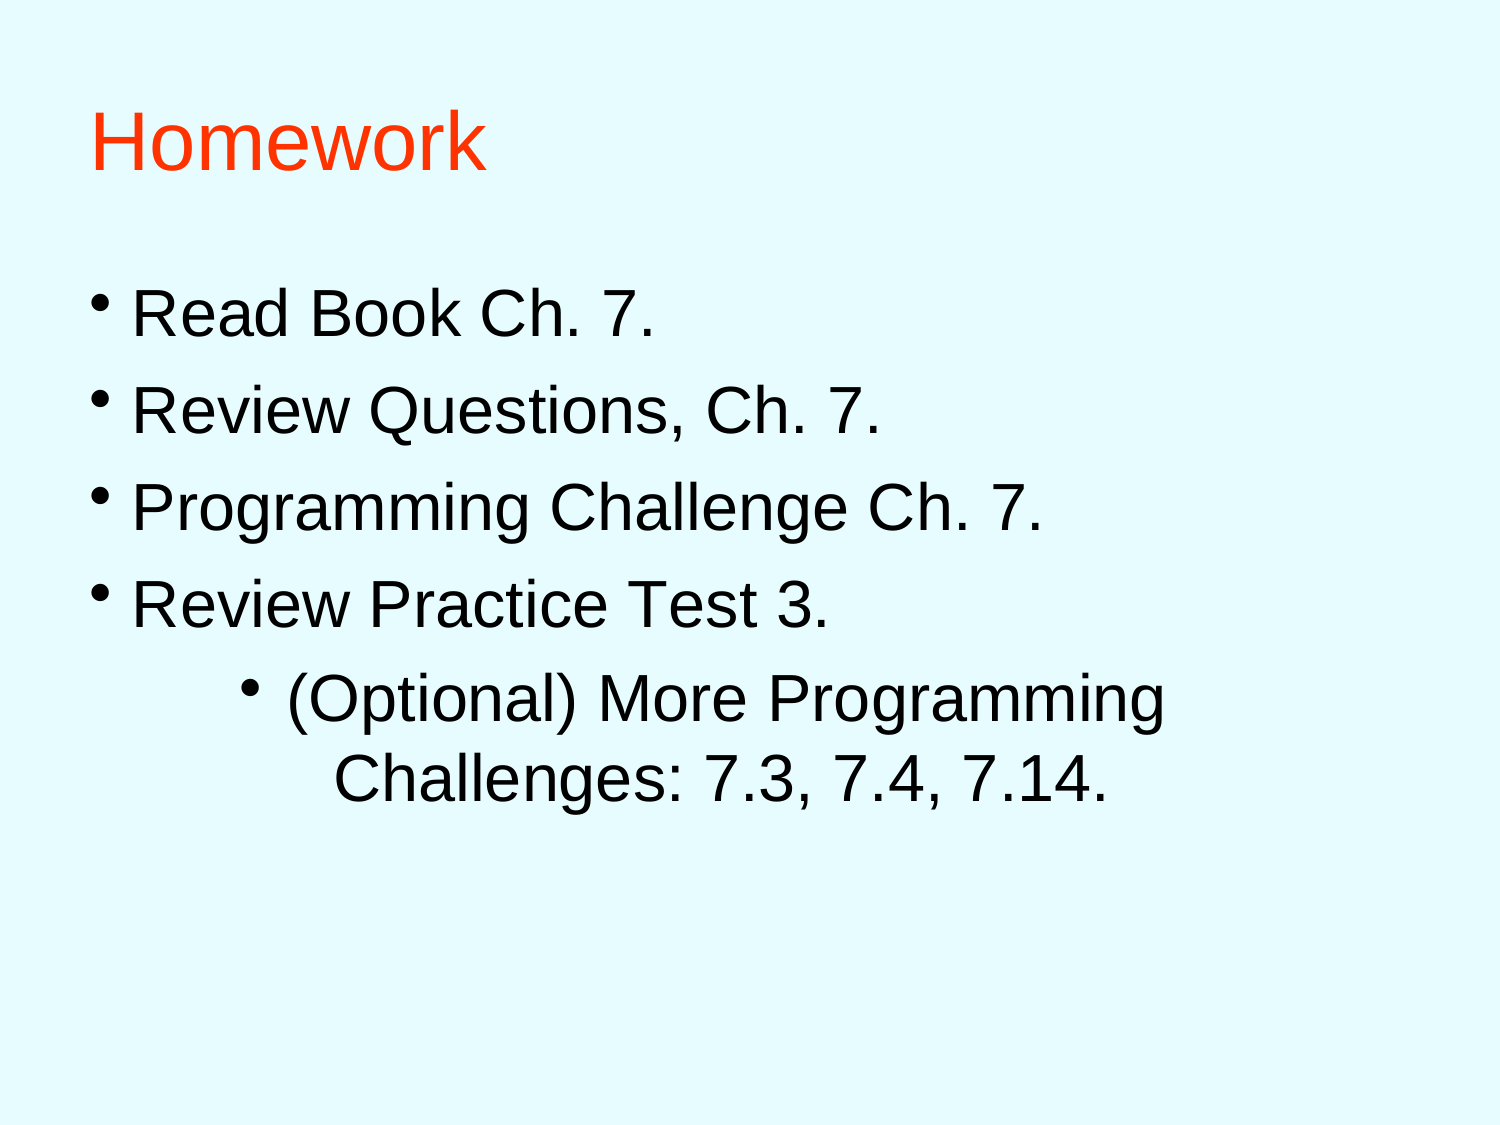

# Homework
 Read Book Ch. 7.
 Review Questions, Ch. 7.
 Programming Challenge Ch. 7.
 Review Practice Test 3.
(Optional) More Programming Challenges: 7.3, 7.4, 7.14.